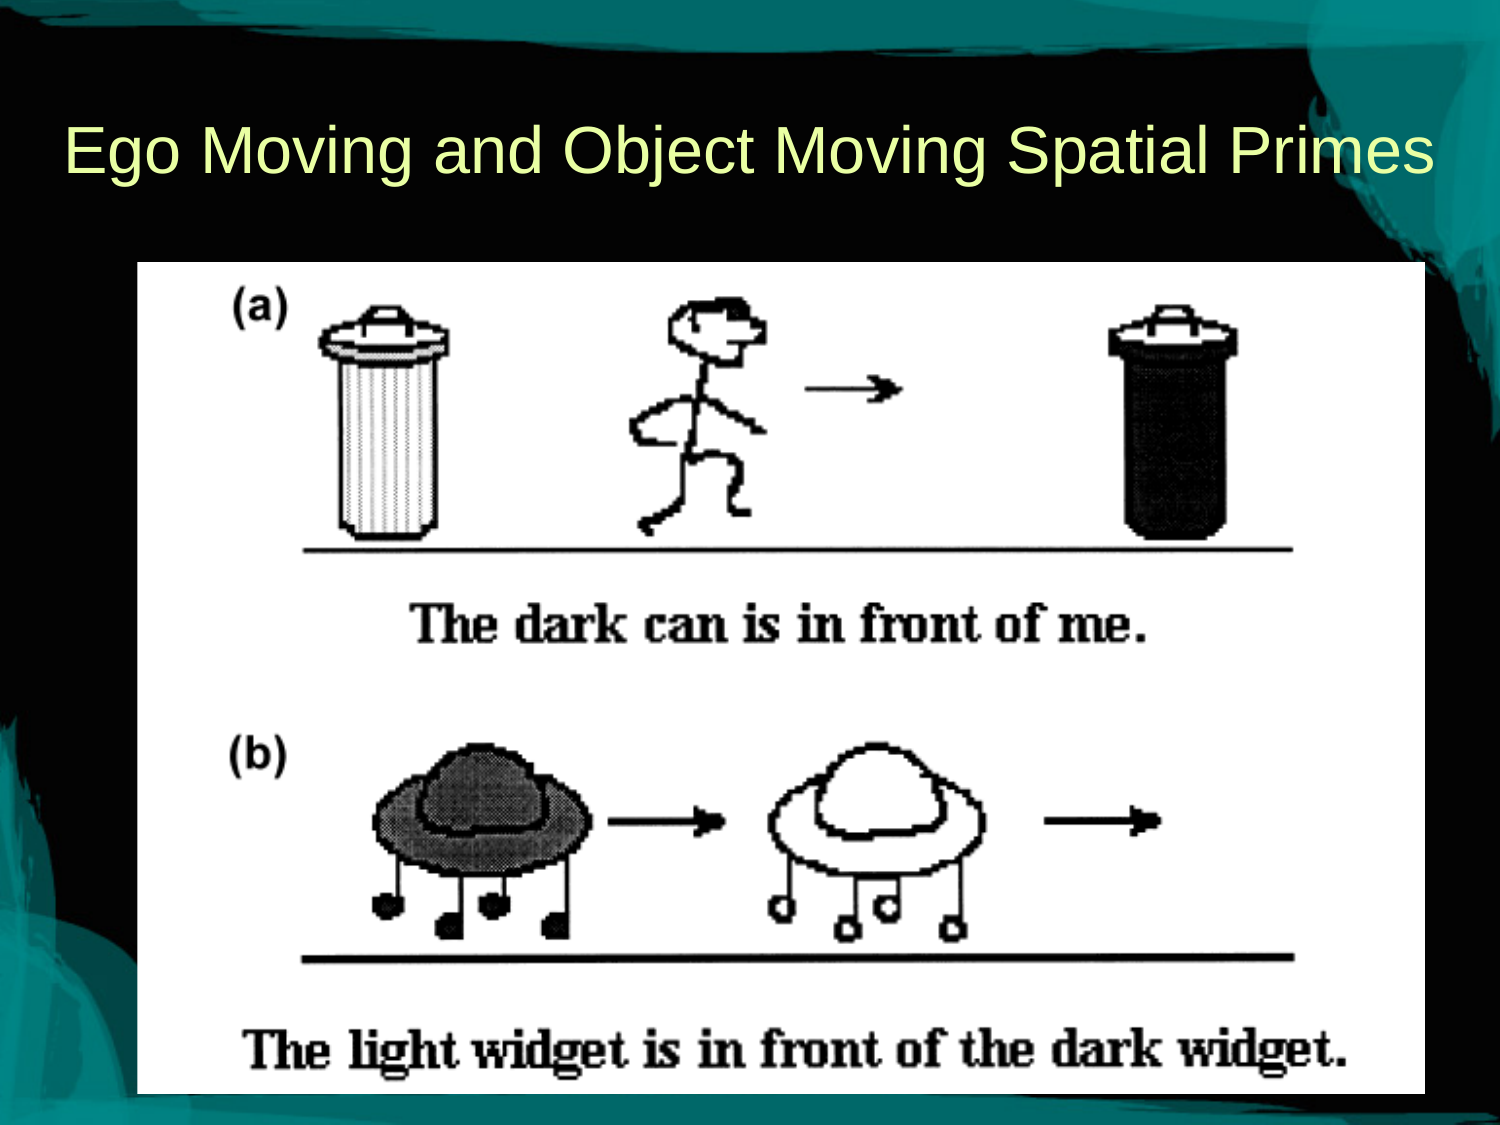

# Ego Moving and Object Moving Spatial Primes